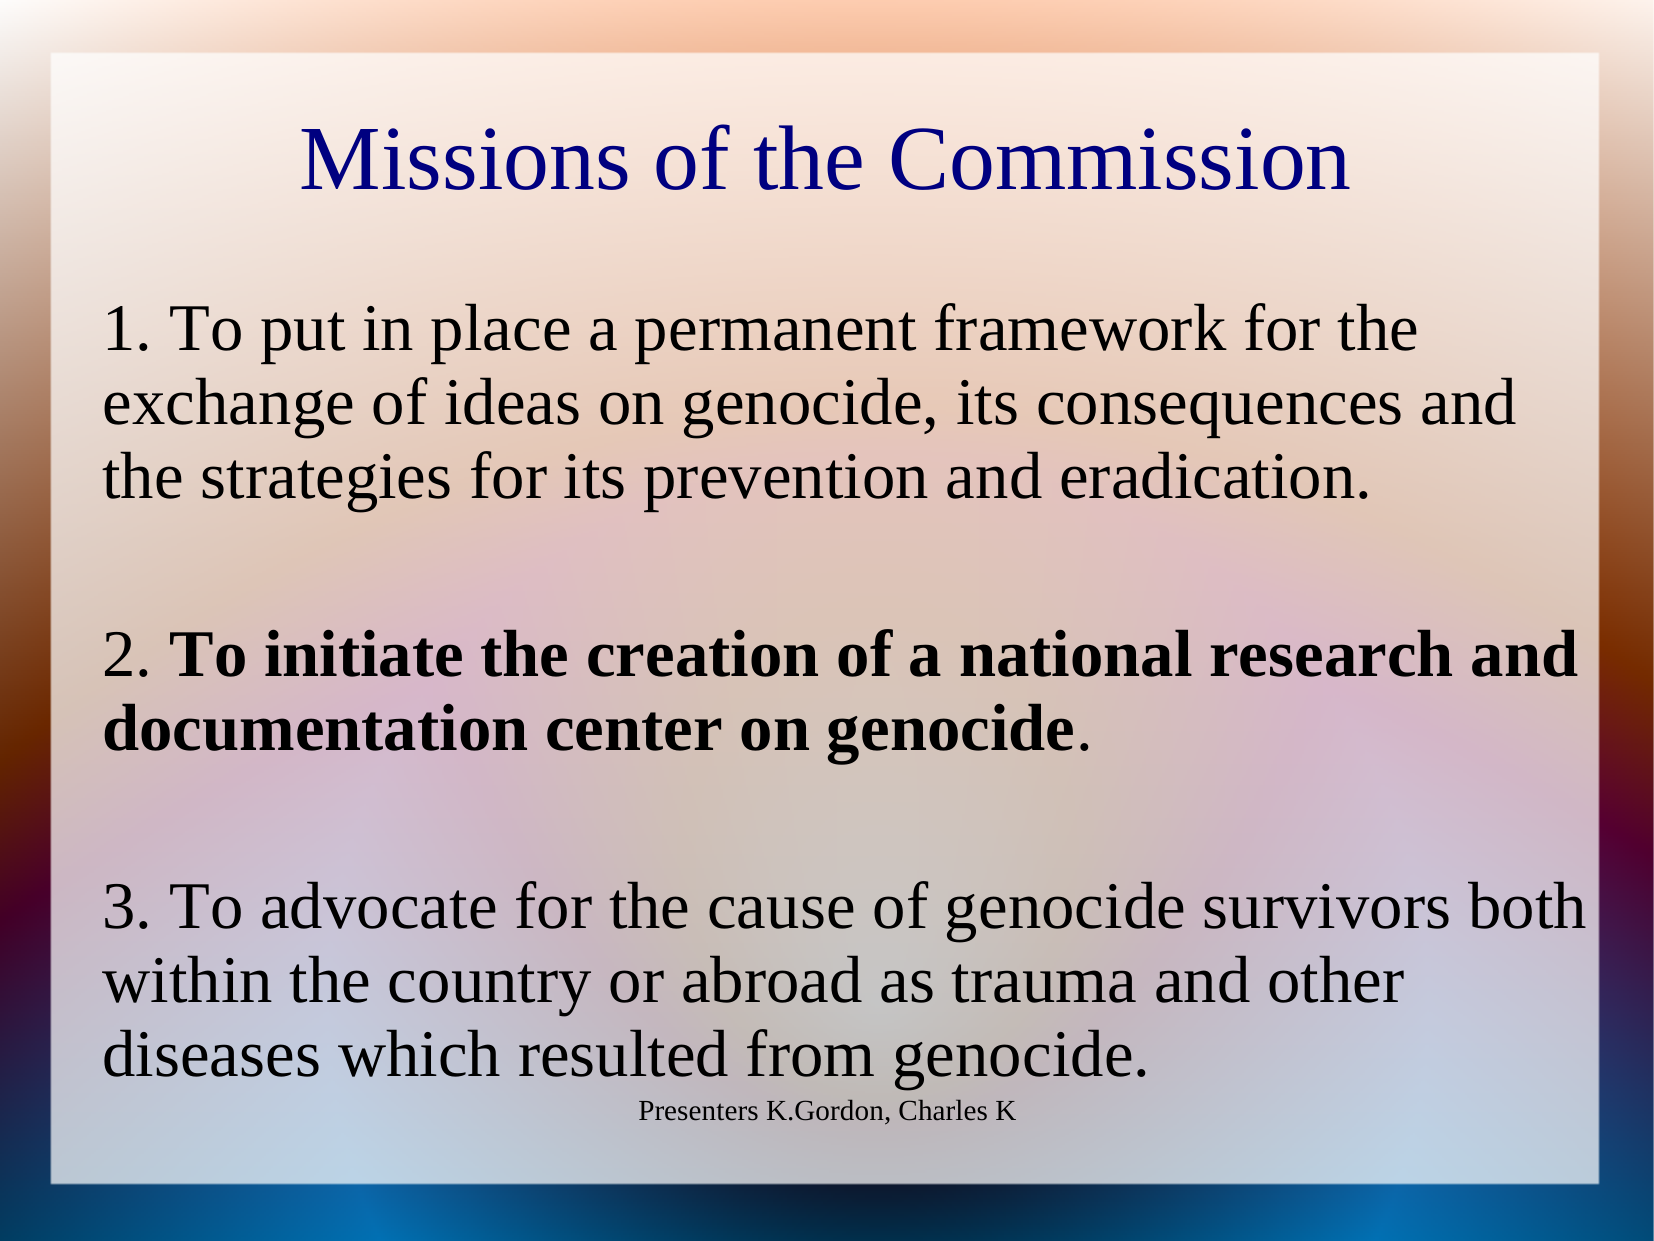

# Missions of the Commission
1. To put in place a permanent framework for the exchange of ideas on genocide, its consequences and the strategies for its prevention and eradication.
2. To initiate the creation of a national research and documentation center on genocide.
3. To advocate for the cause of genocide survivors both within the country or abroad as trauma and other diseases which resulted from genocide.
Presenters K.Gordon, Charles K